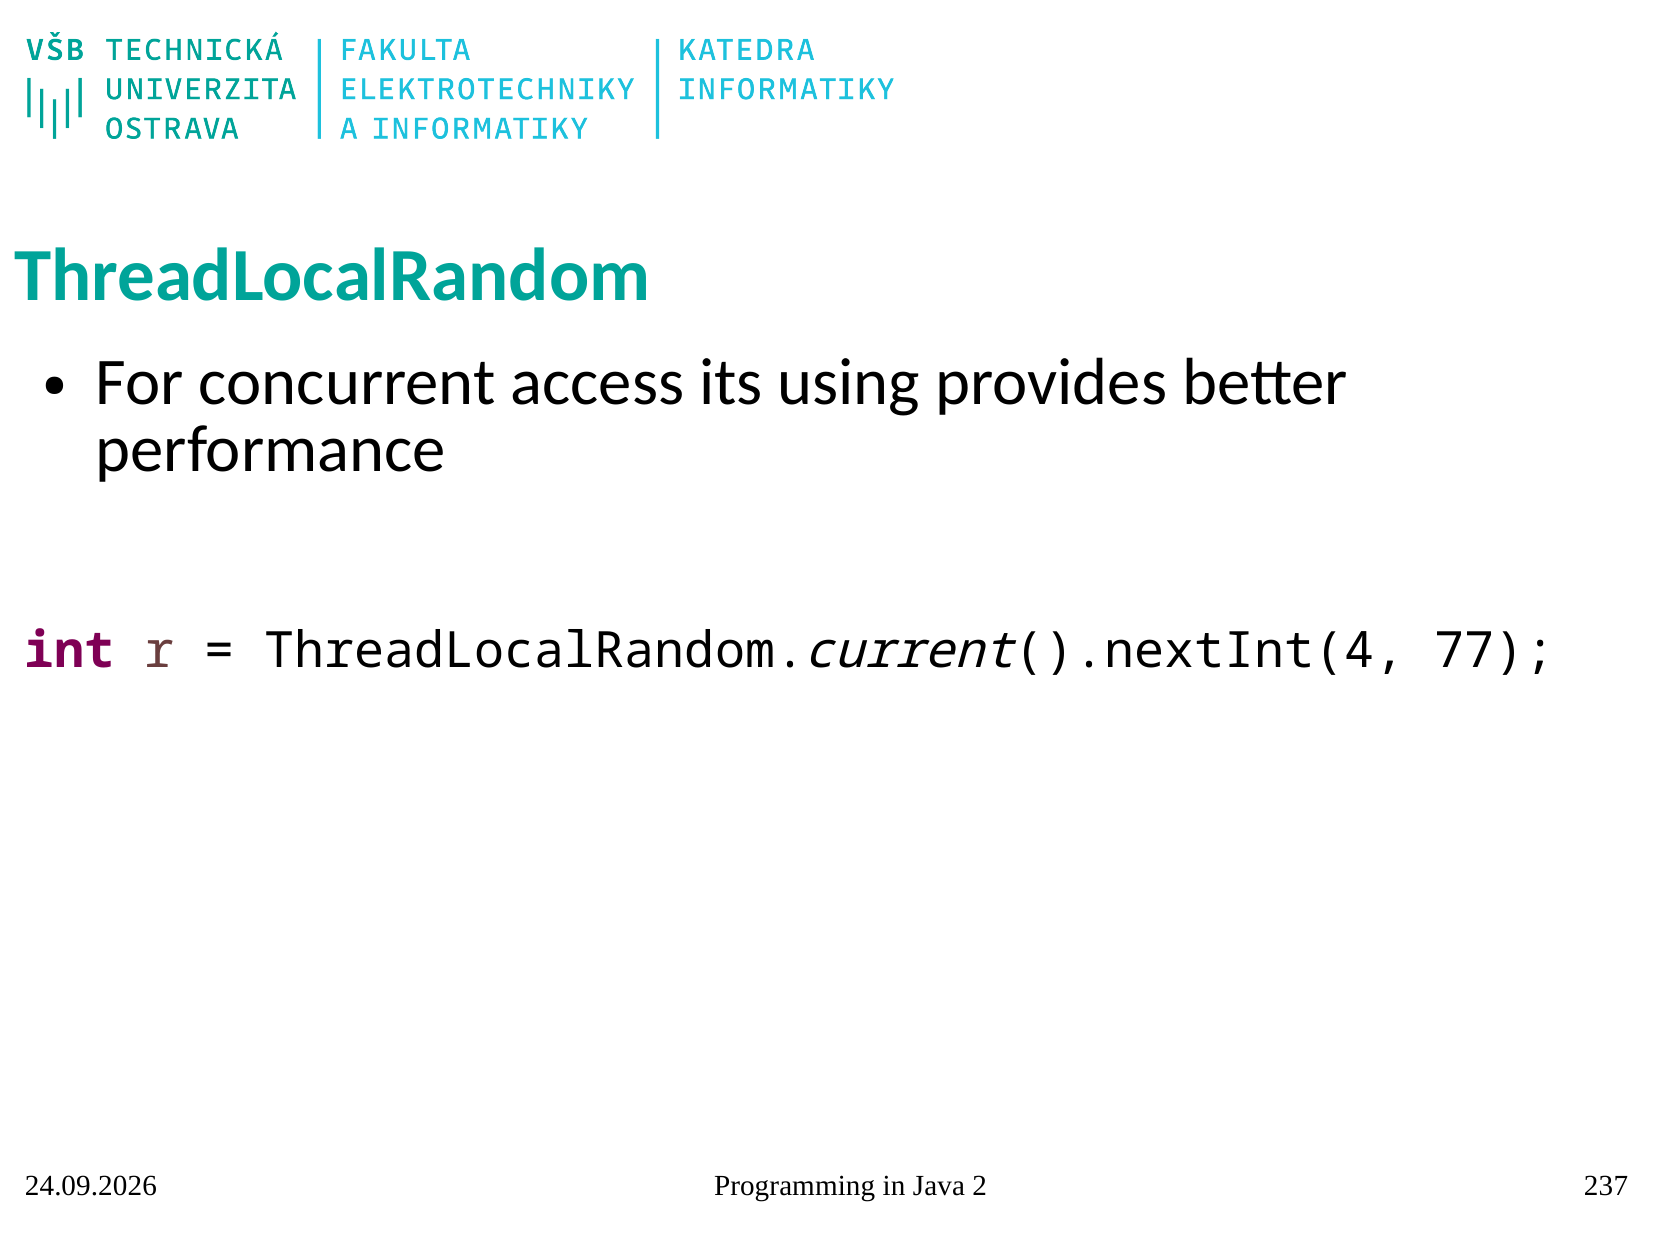

# ThreadLocalRandom
For concurrent access its using provides better performance
int r = ThreadLocalRandom.current().nextInt(4, 77);
Programming in Java 2
237